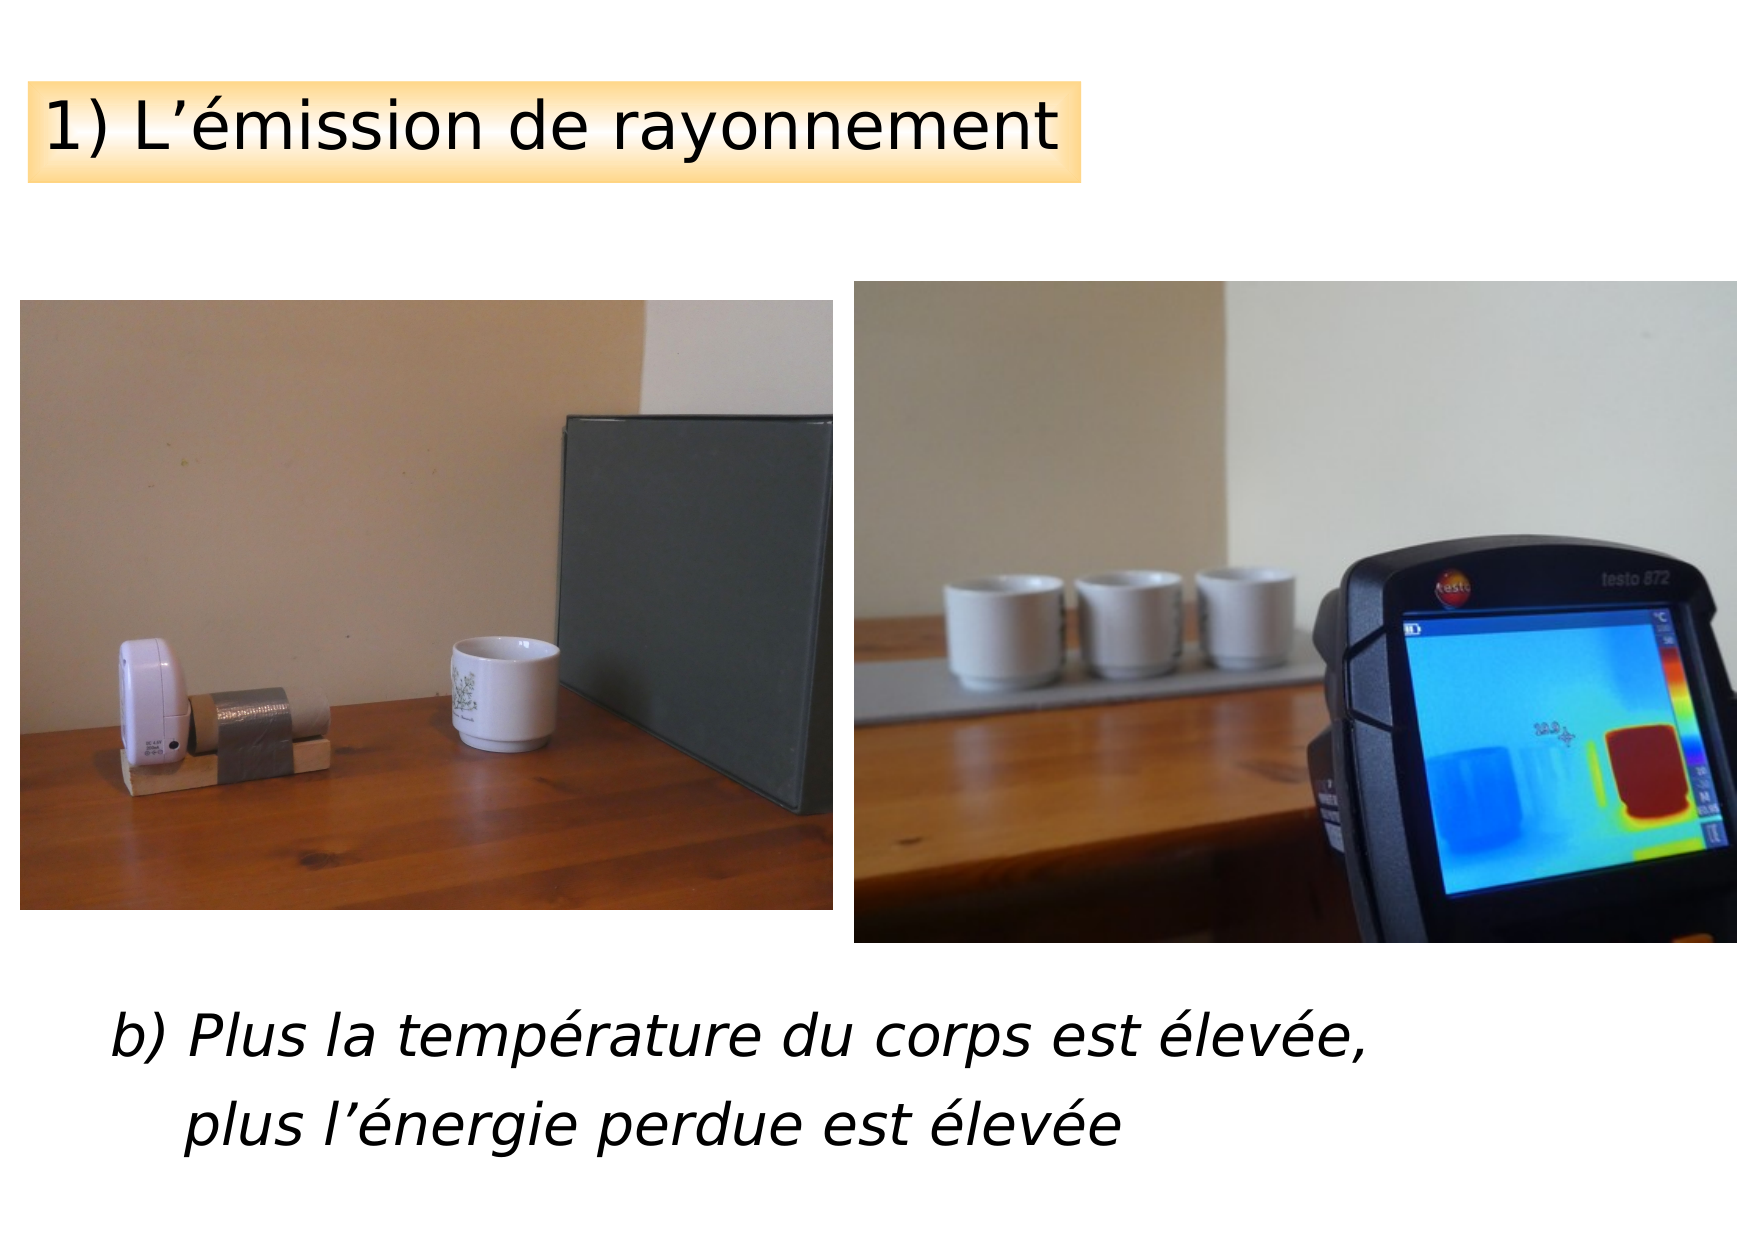

1) L’émission de rayonnement
b) Plus la température du corps est élevée,
	plus l’énergie perdue est élevée